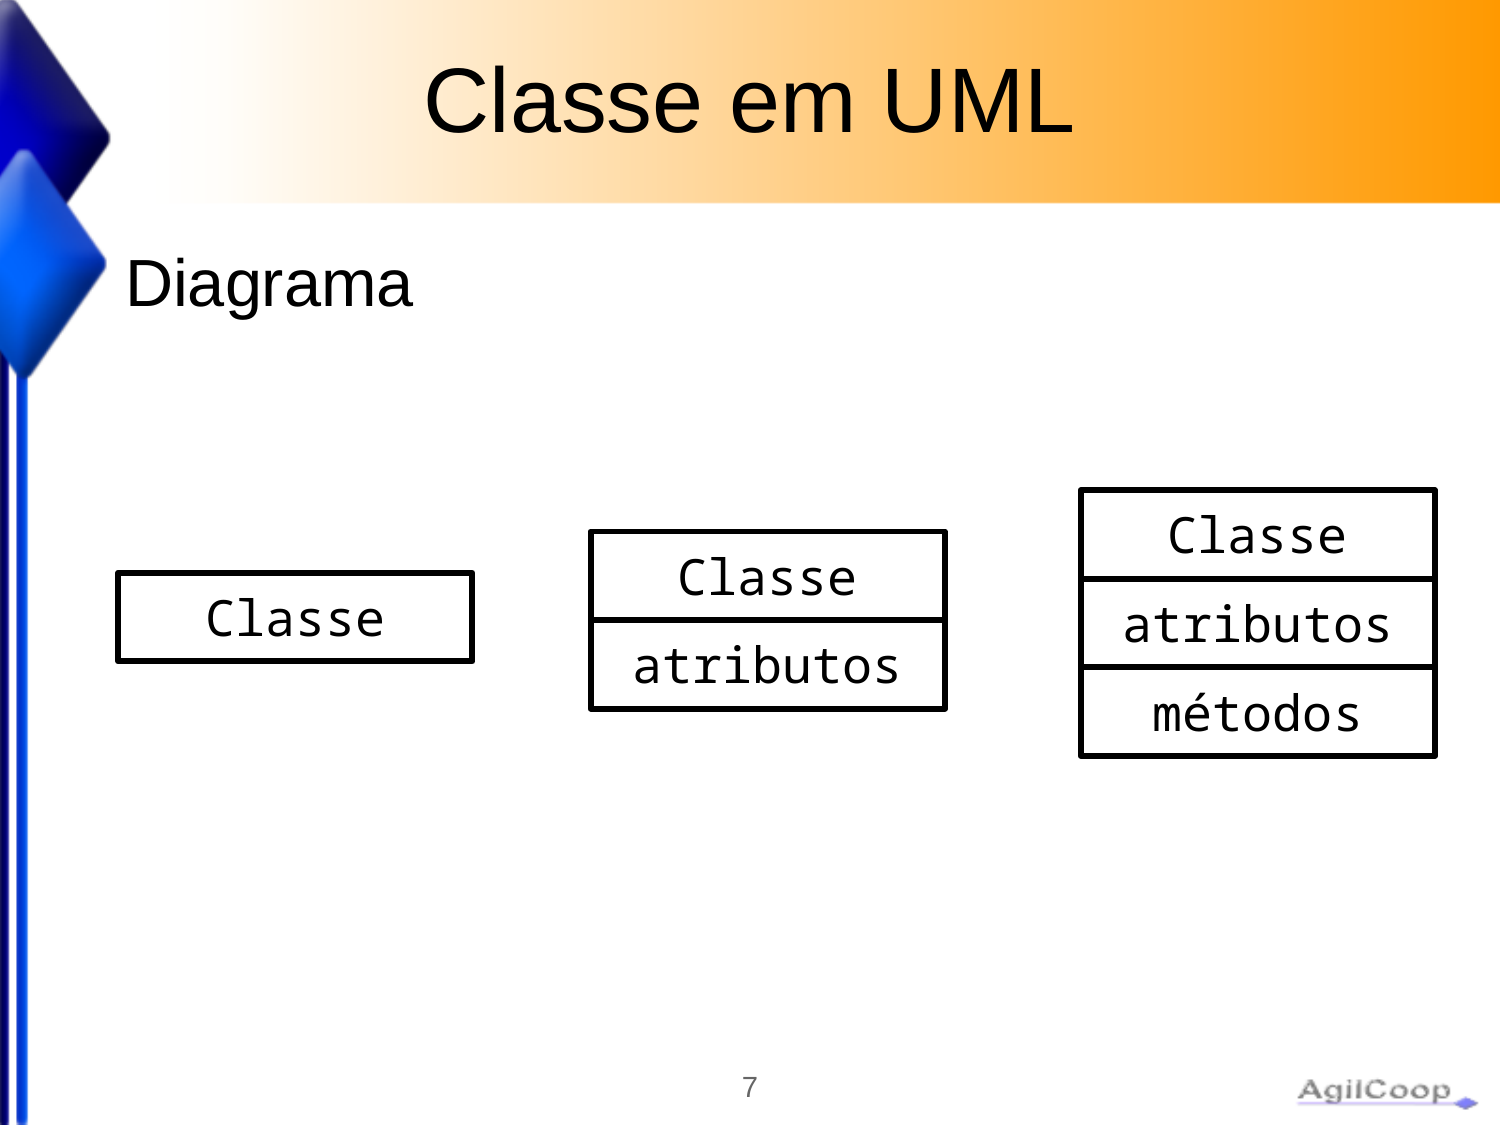

# Classe em UML
Diagrama
Classe
Classe
Classe
atributos
atributos
métodos
7